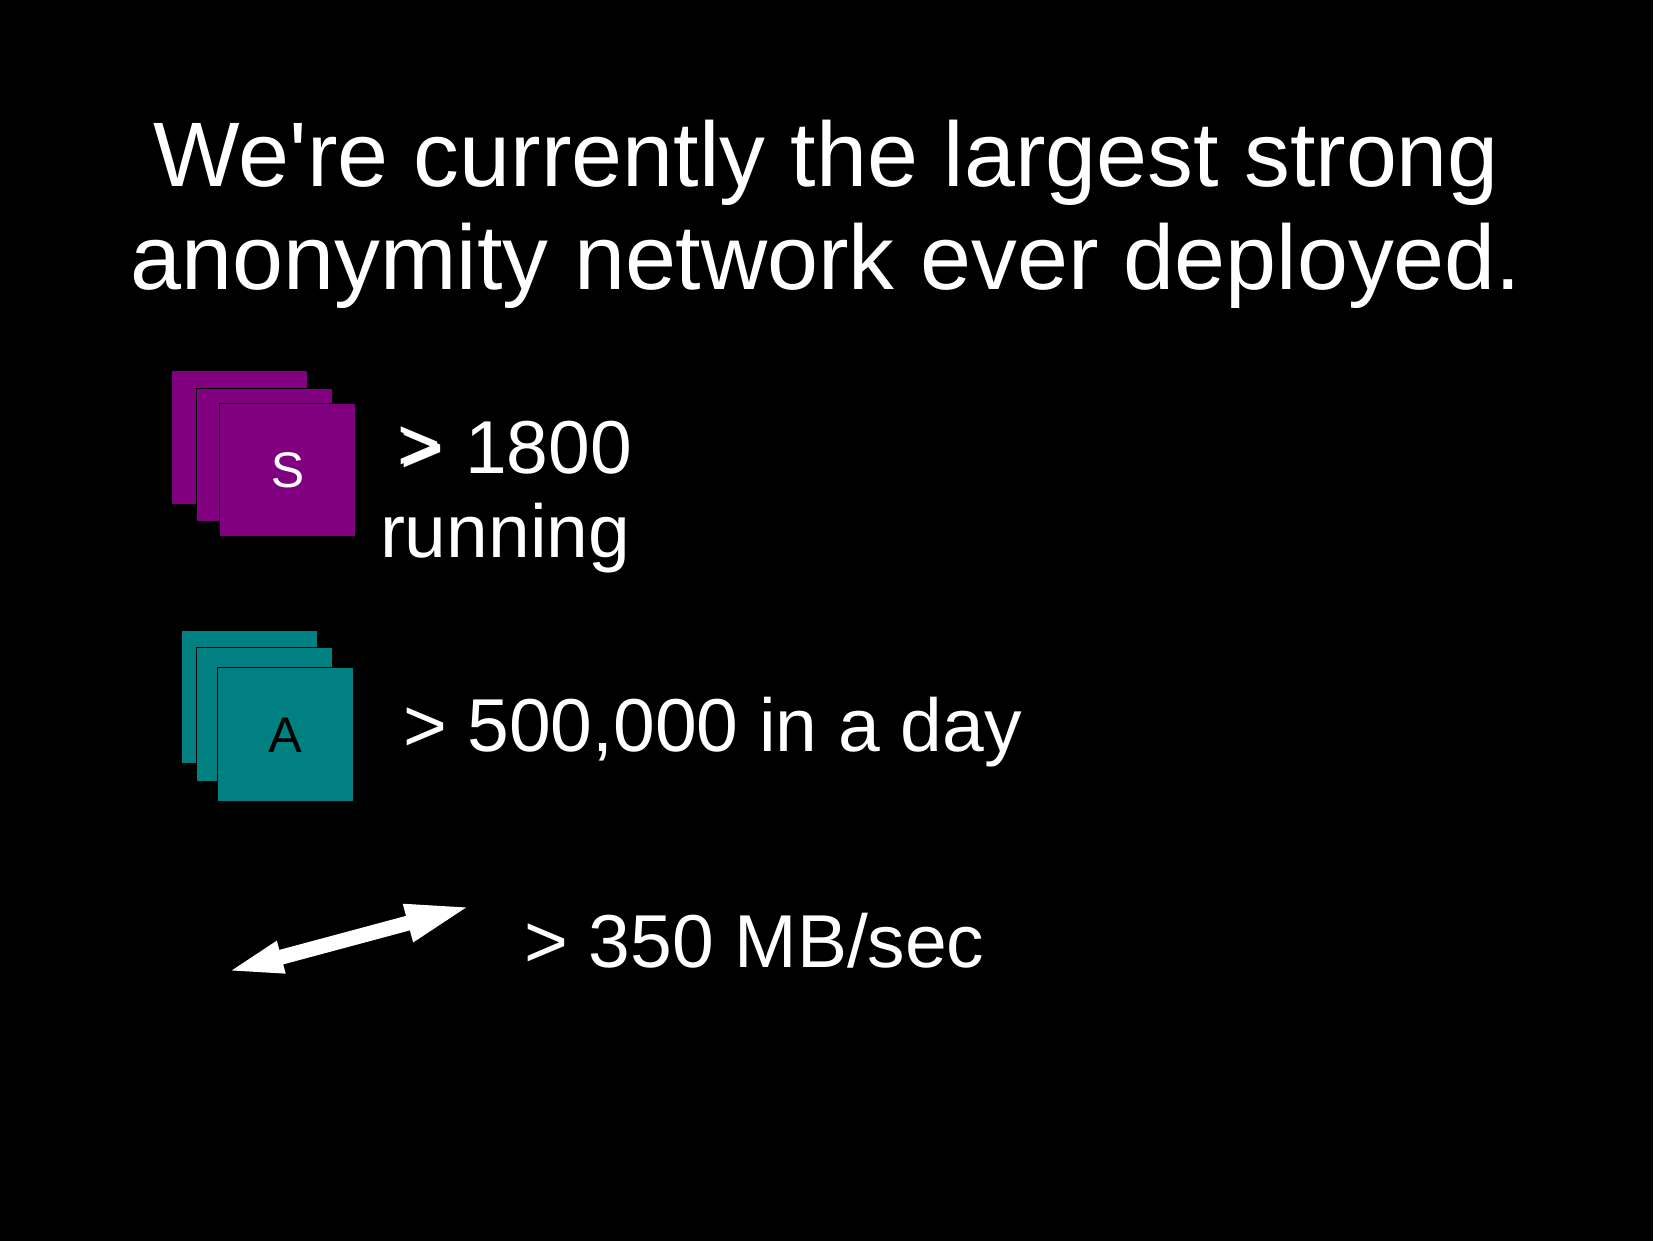

# We're currently the largest strong anonymity network ever deployed.
S
S
S
 >
 > 1800 running
S
A
A
A
A
 > 500,000 in a day
 > 350 MB/sec